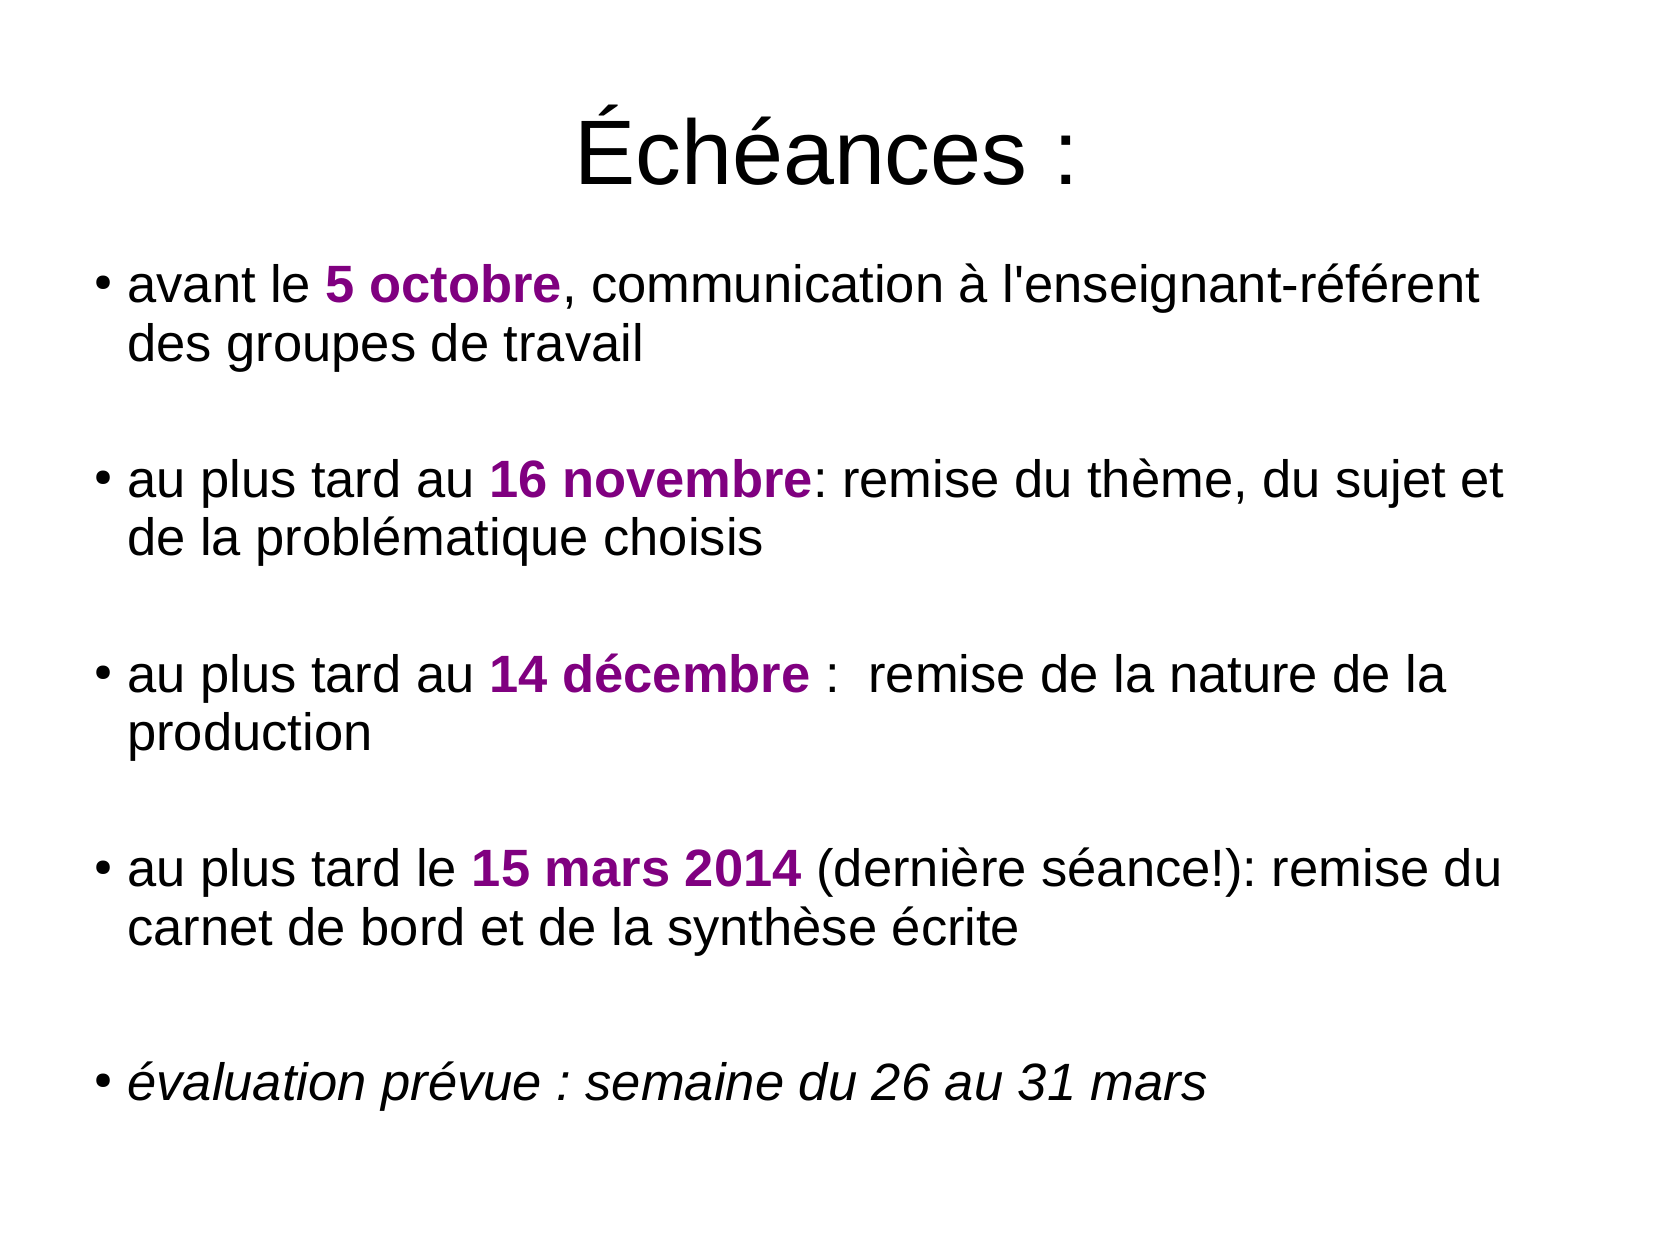

# Échéances :
avant le 5 octobre, communication à l'enseignant-référent des groupes de travail
au plus tard au 16 novembre: remise du thème, du sujet et de la problématique choisis
au plus tard au 14 décembre : remise de la nature de la production
au plus tard le 15 mars 2014 (dernière séance!): remise du carnet de bord et de la synthèse écrite
évaluation prévue : semaine du 26 au 31 mars